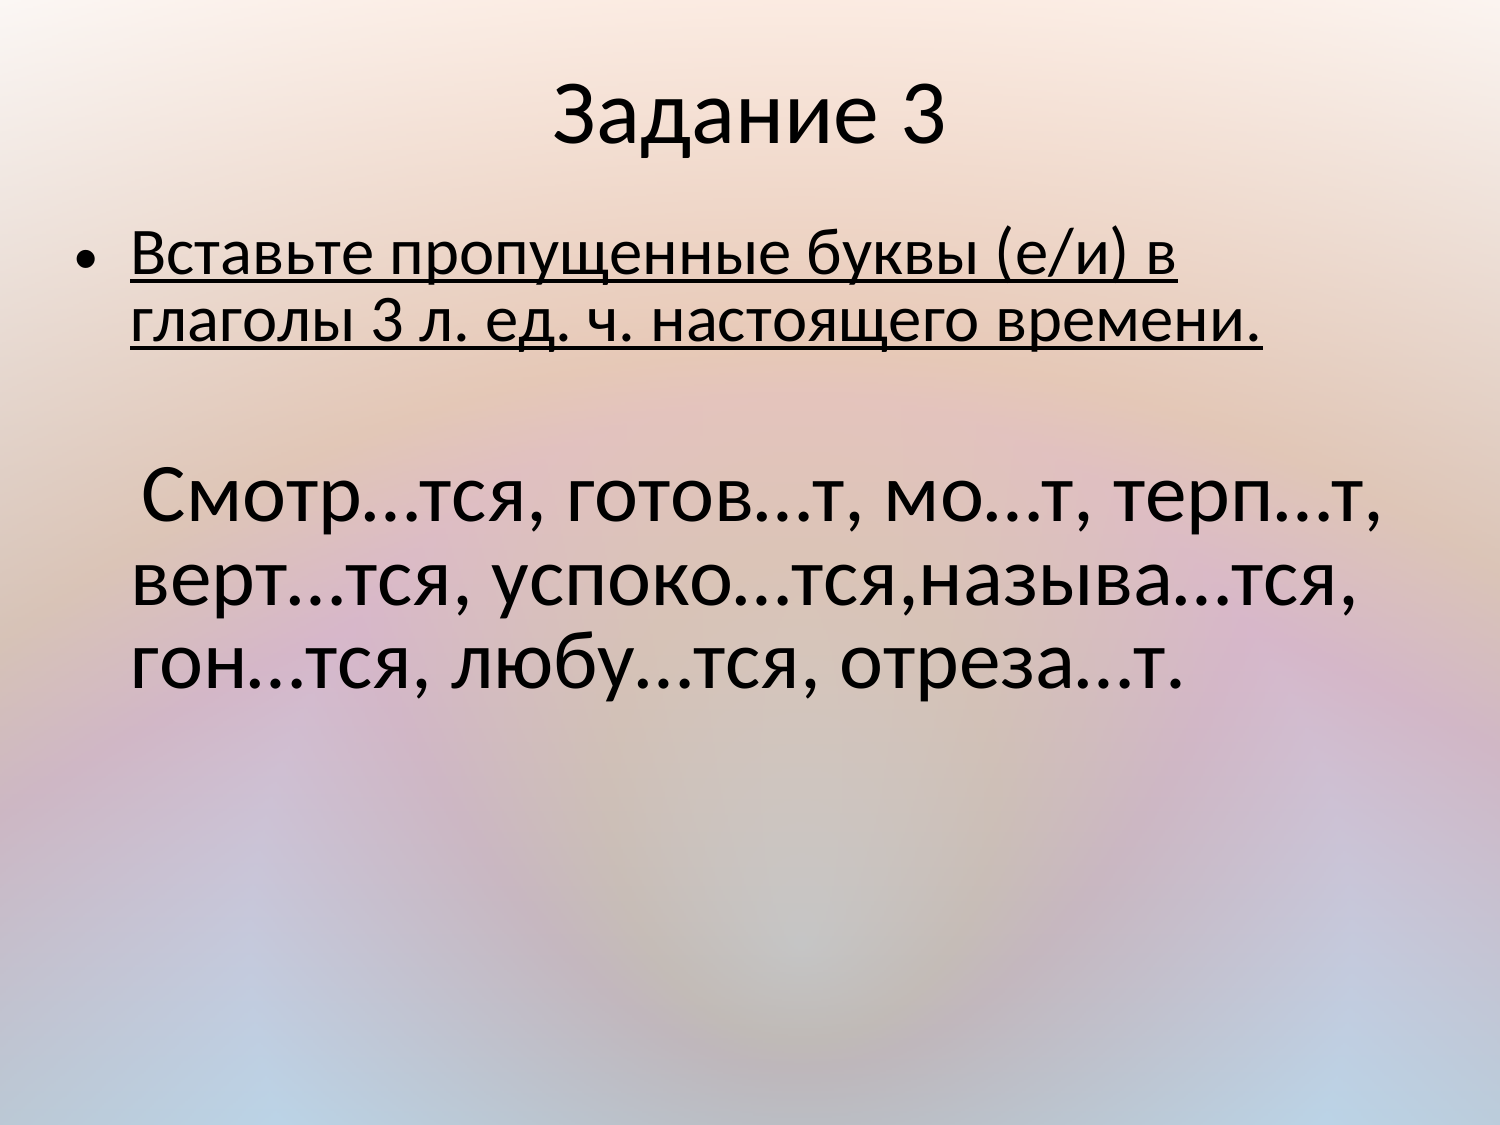

# Задание 3
Вставьте пропущенные буквы (е/и) в глаголы 3 л. ед. ч. настоящего времени.
 Смотр…тся, готов…т, мо…т, терп…т, верт…тся, успоко…тся,называ…тся, гон…тся, любу…тся, отреза…т.